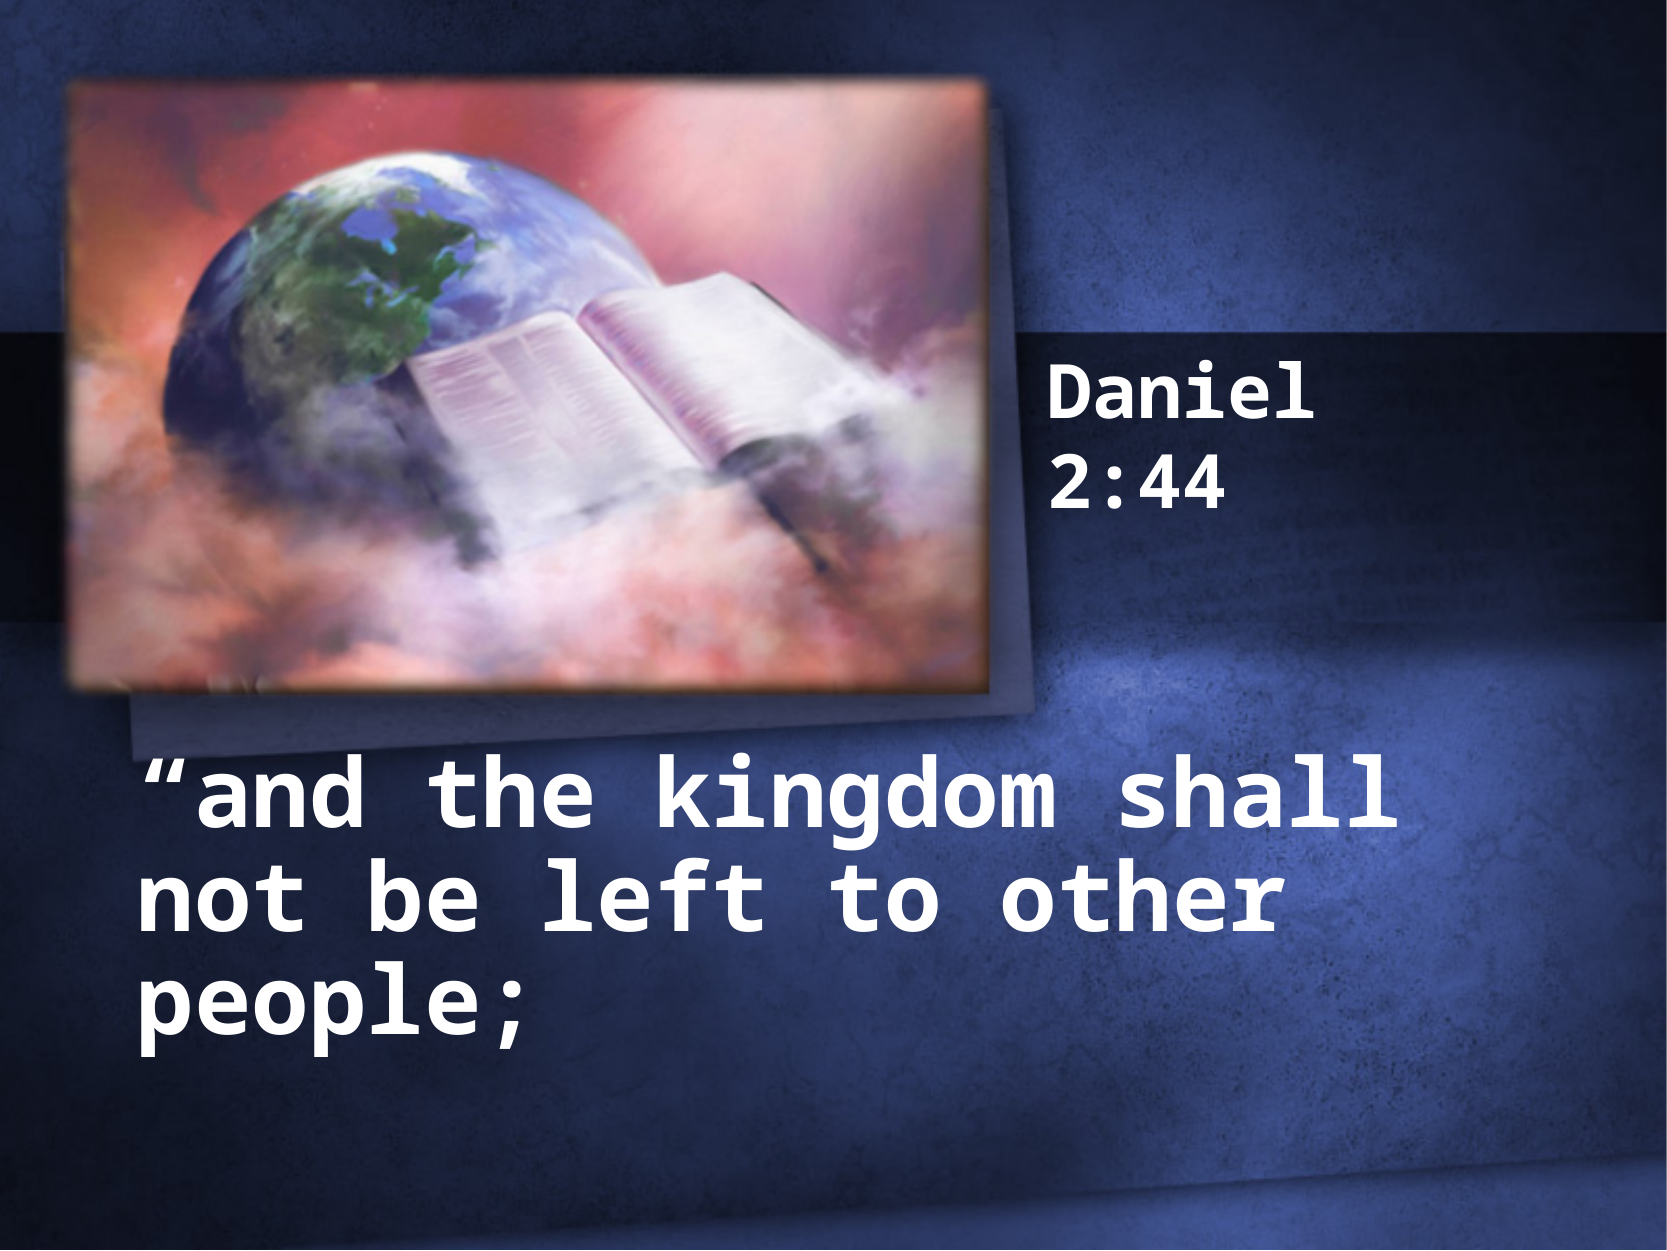

Daniel 2:44
“and the kingdom shall not be left to other people;